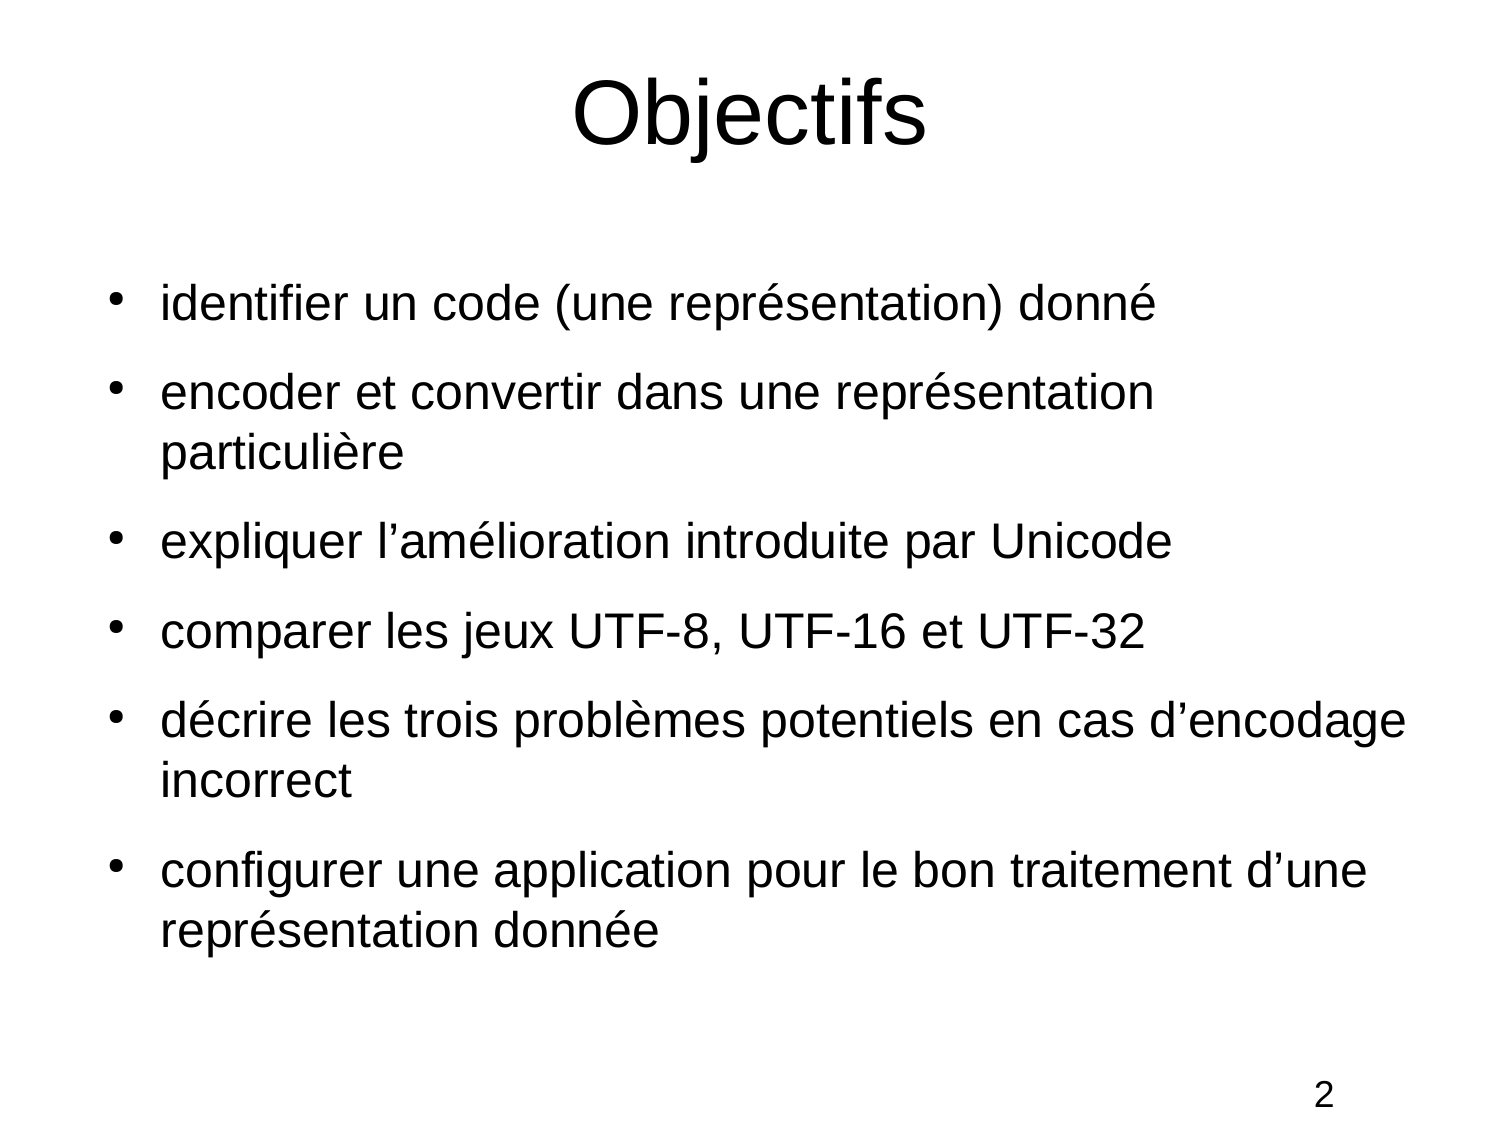

# Objectifs
identifier un code (une représentation) donné
encoder et convertir dans une représentation particulière
expliquer l’amélioration introduite par Unicode
comparer les jeux UTF-8, UTF-16 et UTF-32
décrire les trois problèmes potentiels en cas d’encodage incorrect
configurer une application pour le bon traitement d’une représentation donnée